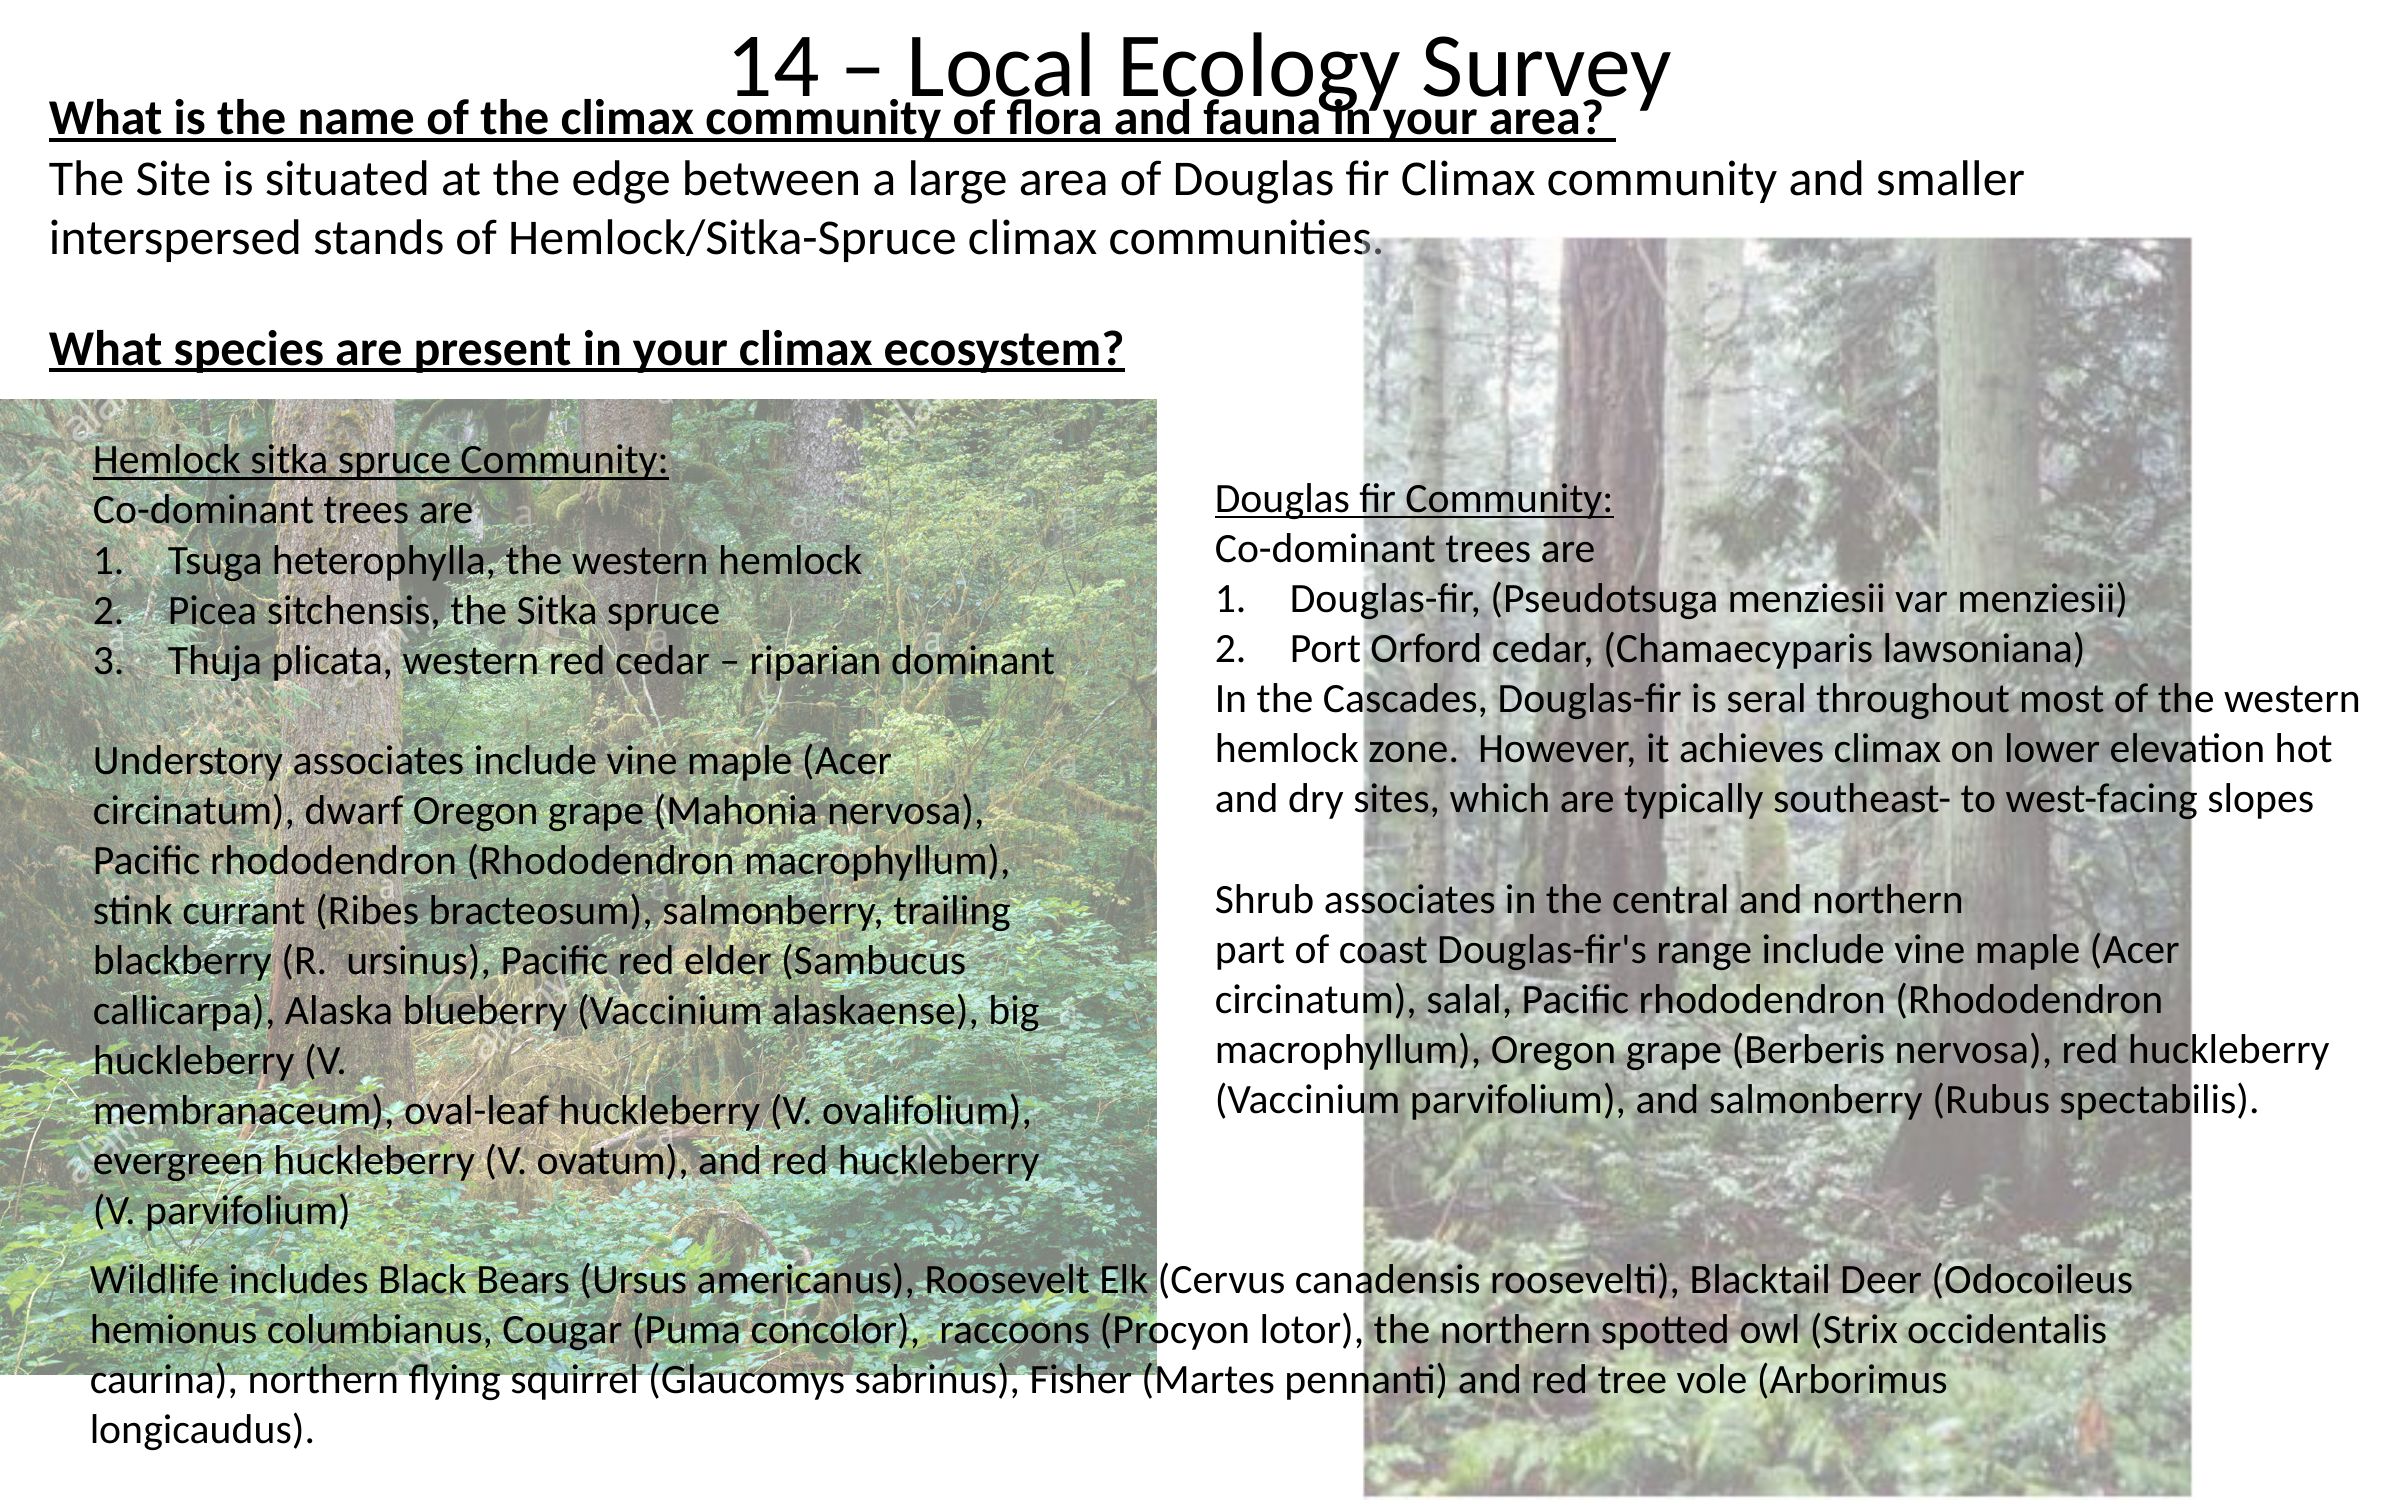

14 – Local Ecology Survey
What is the name of the climax community of flora and fauna in your area?
The Site is situated at the edge between a large area of Douglas fir Climax community and smaller interspersed stands of Hemlock/Sitka-Spruce climax communities.
What species are present in your climax ecosystem?
Hemlock sitka spruce Community:
Co-dominant trees are
Tsuga heterophylla, the western hemlock
Picea sitchensis, the Sitka spruce
Thuja plicata, western red cedar – riparian dominant
Understory associates include vine maple (Acer circinatum), dwarf Oregon grape (Mahonia nervosa), Pacific rhododendron (Rhododendron macrophyllum), stink currant (Ribes bracteosum), salmonberry, trailing blackberry (R. ursinus), Pacific red elder (Sambucus callicarpa), Alaska blueberry (Vaccinium alaskaense), big huckleberry (V.
membranaceum), oval-leaf huckleberry (V. ovalifolium), evergreen huckleberry (V. ovatum), and red huckleberry (V. parvifolium)
Douglas fir Community:
Co-dominant trees are
Douglas-fir, (Pseudotsuga menziesii var menziesii)
Port Orford cedar, (Chamaecyparis lawsoniana)
In the Cascades, Douglas-fir is seral throughout most of the western
hemlock zone. However, it achieves climax on lower elevation hot and dry sites, which are typically southeast- to west-facing slopes
Shrub associates in the central and northern
part of coast Douglas-fir's range include vine maple (Acer circinatum), salal, Pacific rhododendron (Rhododendron macrophyllum), Oregon grape (Berberis nervosa), red huckleberry (Vaccinium parvifolium), and salmonberry (Rubus spectabilis).
Wildlife includes Black Bears (Ursus americanus), Roosevelt Elk (Cervus canadensis roosevelti), Blacktail Deer (Odocoileus hemionus columbianus, Cougar (Puma concolor), raccoons (Procyon lotor), the northern spotted owl (Strix occidentalis caurina), northern flying squirrel (Glaucomys sabrinus), Fisher (Martes pennanti) and red tree vole (Arborimus longicaudus).